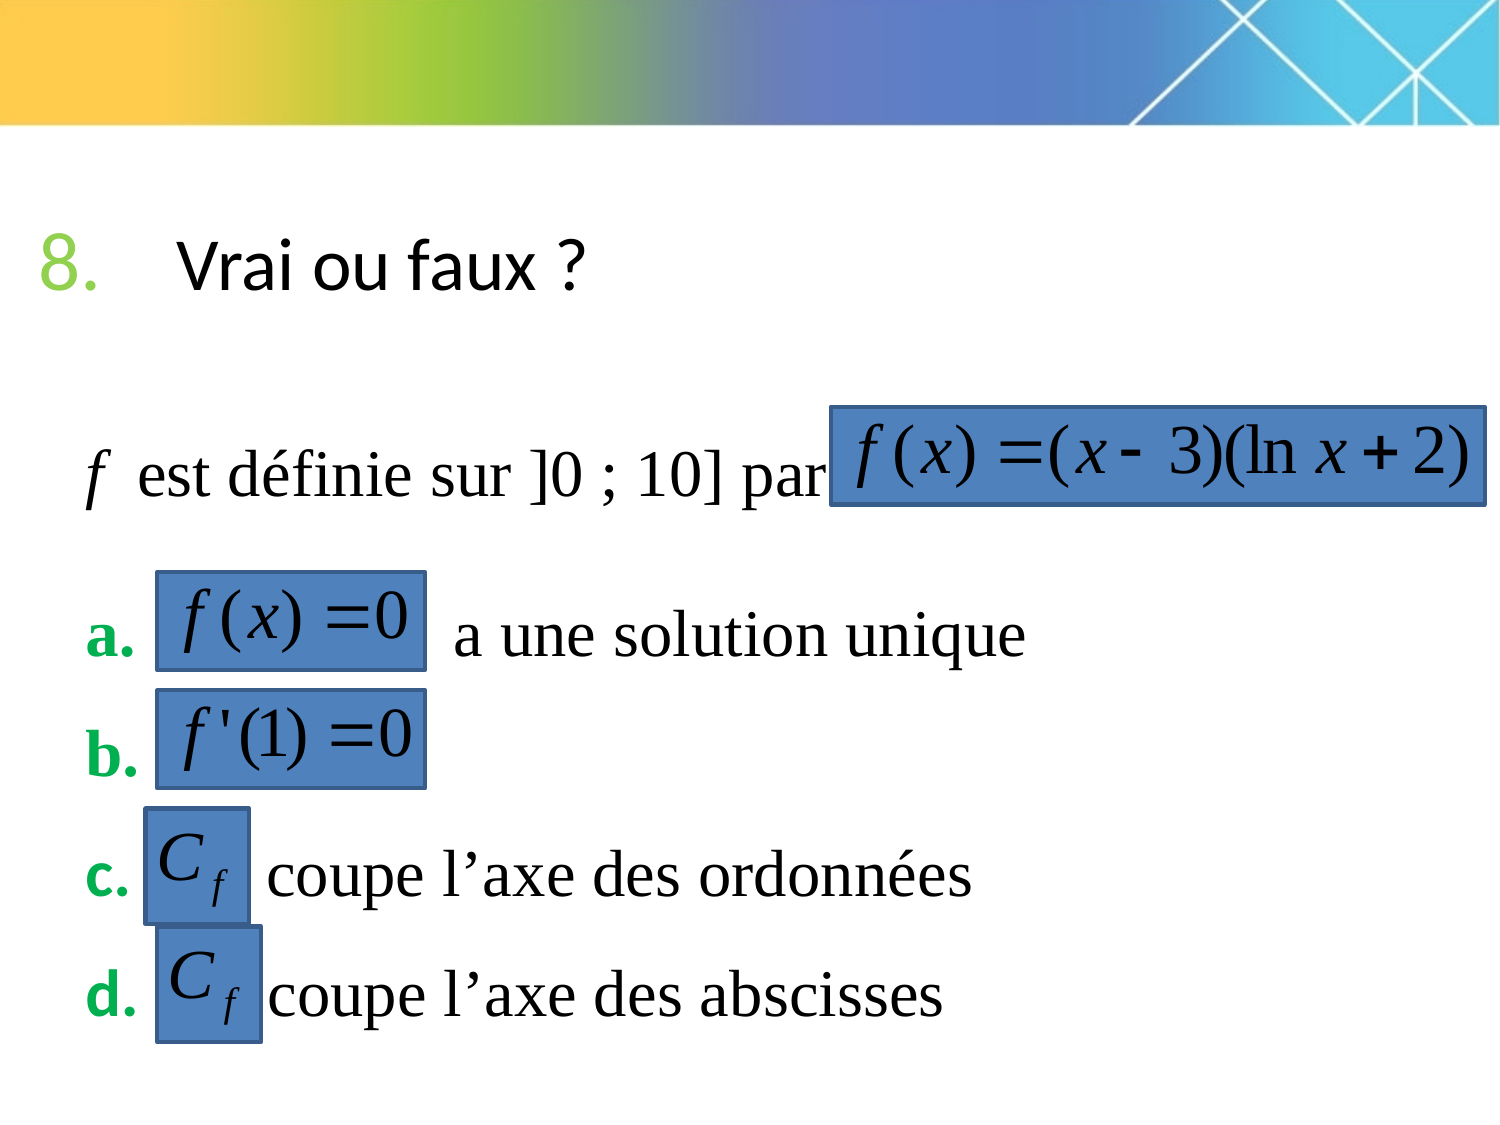

8. Vrai ou faux ?
f est définie sur ]0 ; 10] par
a. a une solution unique
b.
c. coupe l’axe des ordonnées
d. coupe l’axe des abscisses